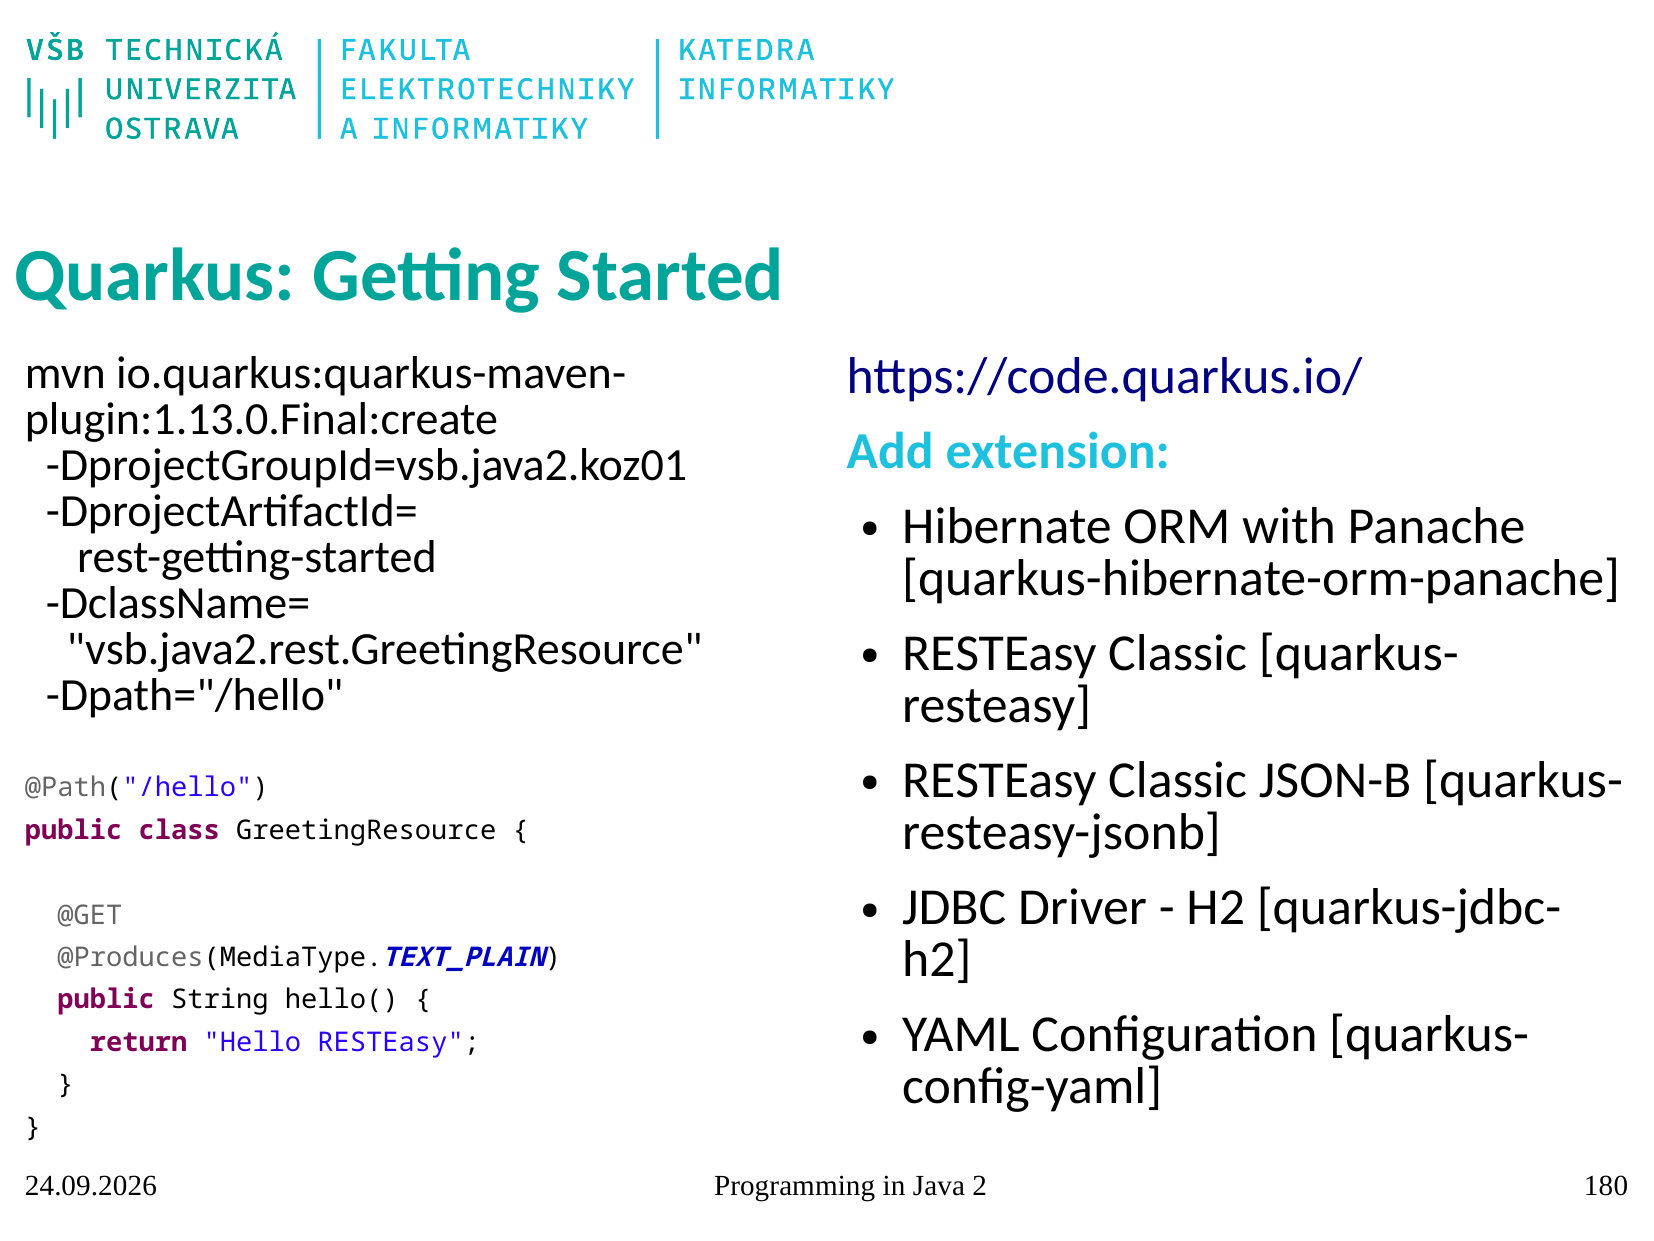

# Quarkus: Getting Started
mvn io.quarkus:quarkus-maven-plugin:1.13.0.Final:create
 -DprojectGroupId=vsb.java2.koz01
 -DprojectArtifactId=
 rest-getting-started
 -DclassName=
 "vsb.java2.rest.GreetingResource"
 -Dpath="/hello"
https://code.quarkus.io/
Add extension:
Hibernate ORM with Panache [quarkus-hibernate-orm-panache]
RESTEasy Classic [quarkus-resteasy]
RESTEasy Classic JSON-B [quarkus-resteasy-jsonb]
JDBC Driver - H2 [quarkus-jdbc-h2]
YAML Configuration [quarkus-config-yaml]
@Path("/hello")
public class GreetingResource {
 @GET
 @Produces(MediaType.TEXT_PLAIN)
 public String hello() {
 return "Hello RESTEasy";
 }
}
Programming in Java 2
180